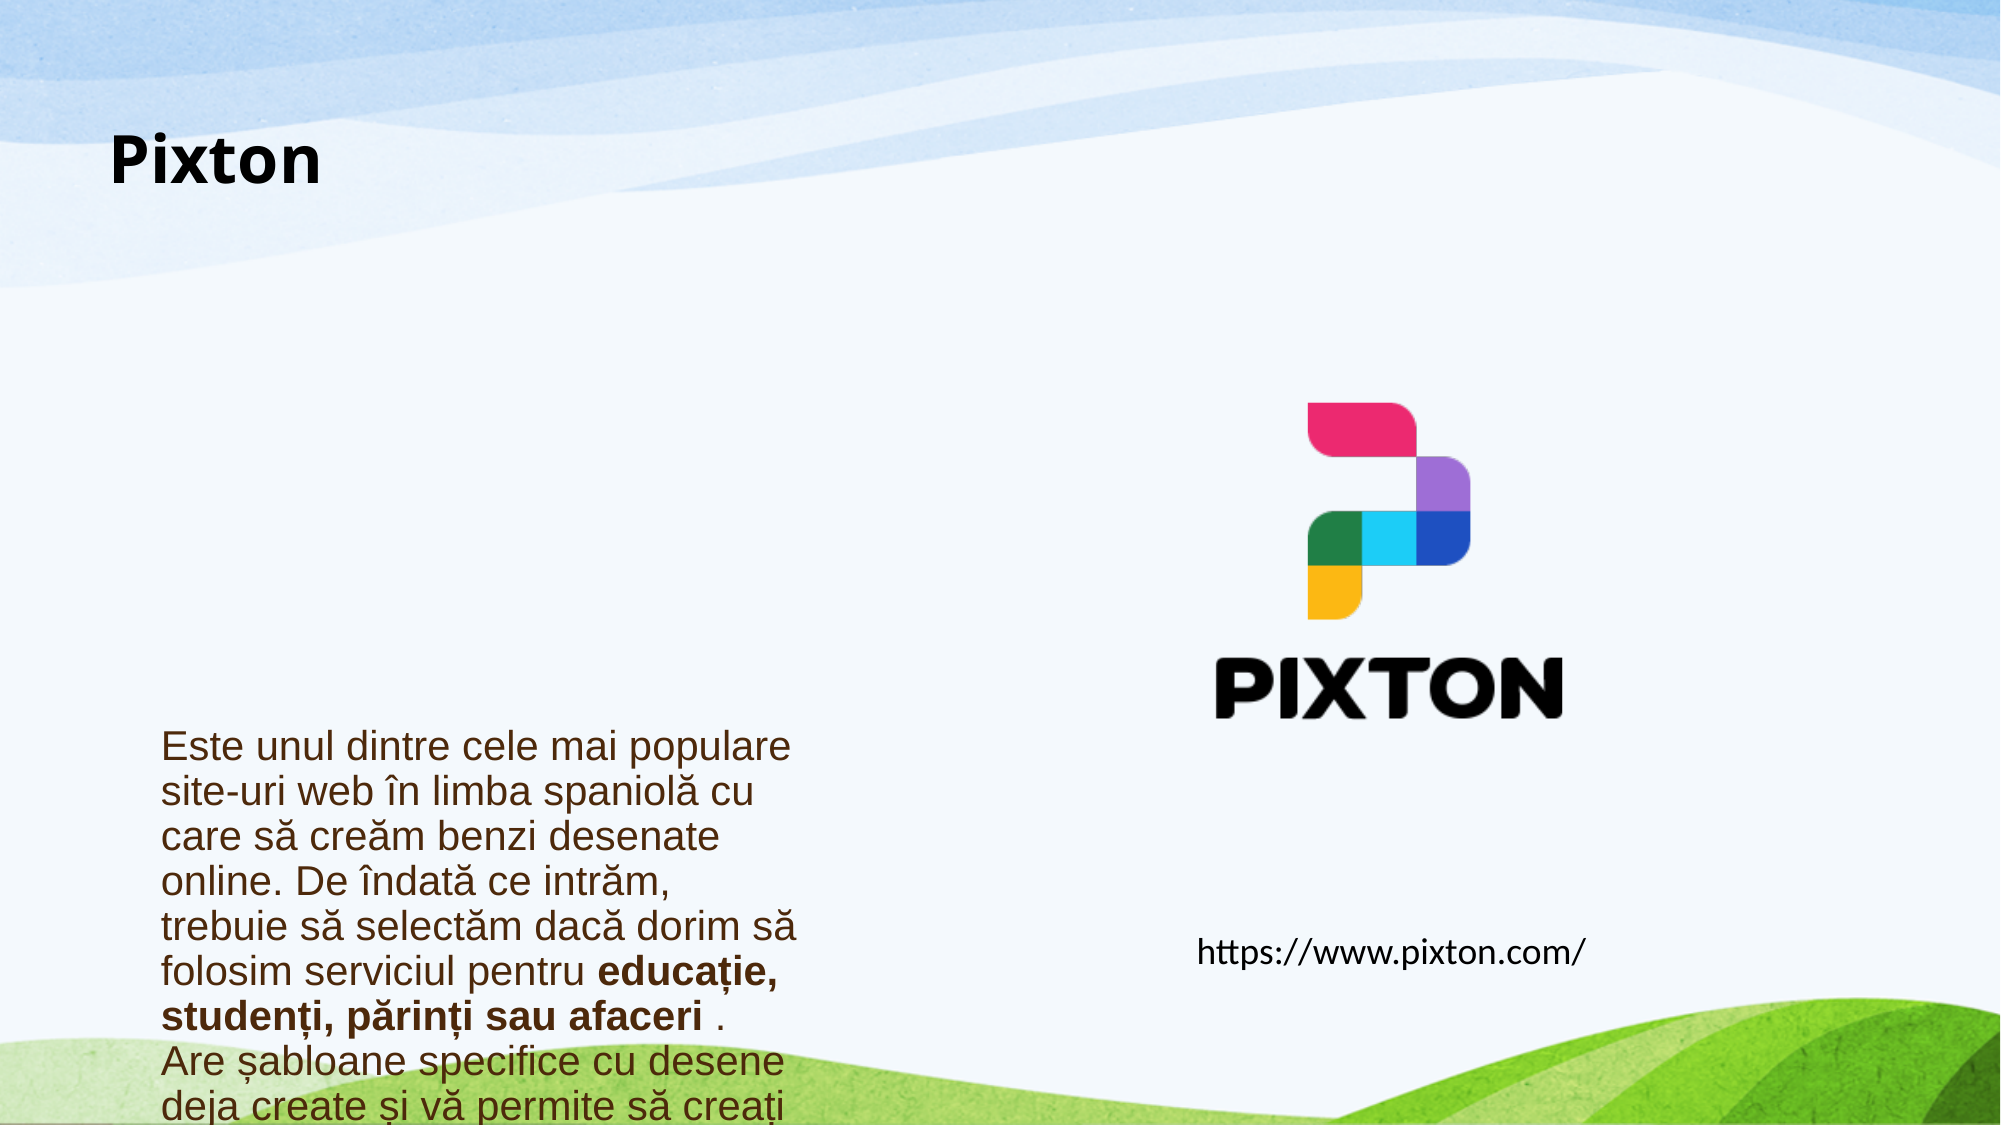

Pixton
# Este unul dintre cele mai populare site-uri web în limba spaniolă cu care să creăm benzi desenate online. De îndată ce intrăm, trebuie să selectăm dacă dorim să folosim serviciul pentru educație, studenți, părinți sau afaceri . Are șabloane specifice cu desene deja create și vă permite să creați scenarii care să ne ajute să creăm povestea noastră. Putem începe să ne creăm personajul sau avatarul alegând genul, tipul părului, culoarea pielii și alte caracteristici pe care webul ne va ghida pas cu pas.
https://www.pixton.com/